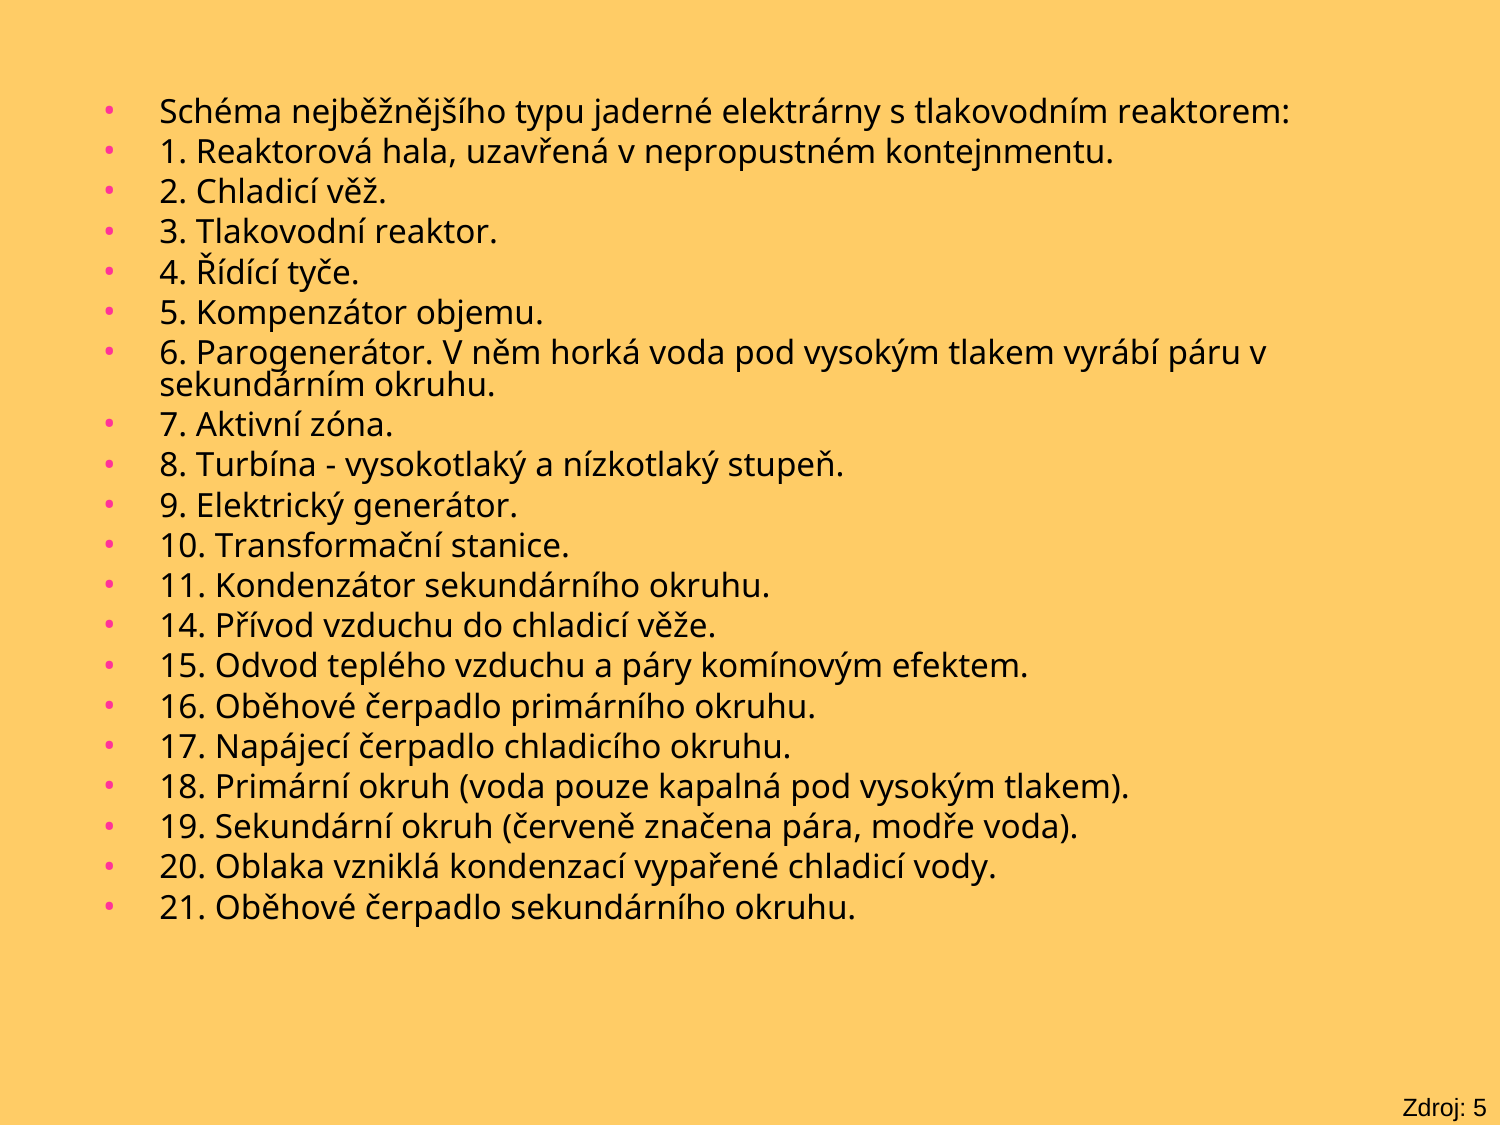

# Schéma nejběžnějšího typu jaderné elektrárny s tlakovodním reaktorem:
1. Reaktorová hala, uzavřená v nepropustném kontejnmentu.
2. Chladicí věž.
3. Tlakovodní reaktor.
4. Řídící tyče.
5. Kompenzátor objemu.
6. Parogenerátor. V něm horká voda pod vysokým tlakem vyrábí páru v sekundárním okruhu.
7. Aktivní zóna.
8. Turbína - vysokotlaký a nízkotlaký stupeň.
9. Elektrický generátor.
10. Transformační stanice.
11. Kondenzátor sekundárního okruhu.
14. Přívod vzduchu do chladicí věže.
15. Odvod teplého vzduchu a páry komínovým efektem.
16. Oběhové čerpadlo primárního okruhu.
17. Napájecí čerpadlo chladicího okruhu.
18. Primární okruh (voda pouze kapalná pod vysokým tlakem).
19. Sekundární okruh (červeně značena pára, modře voda).
20. Oblaka vzniklá kondenzací vypařené chladicí vody.
21. Oběhové čerpadlo sekundárního okruhu.
Zdroj: 5